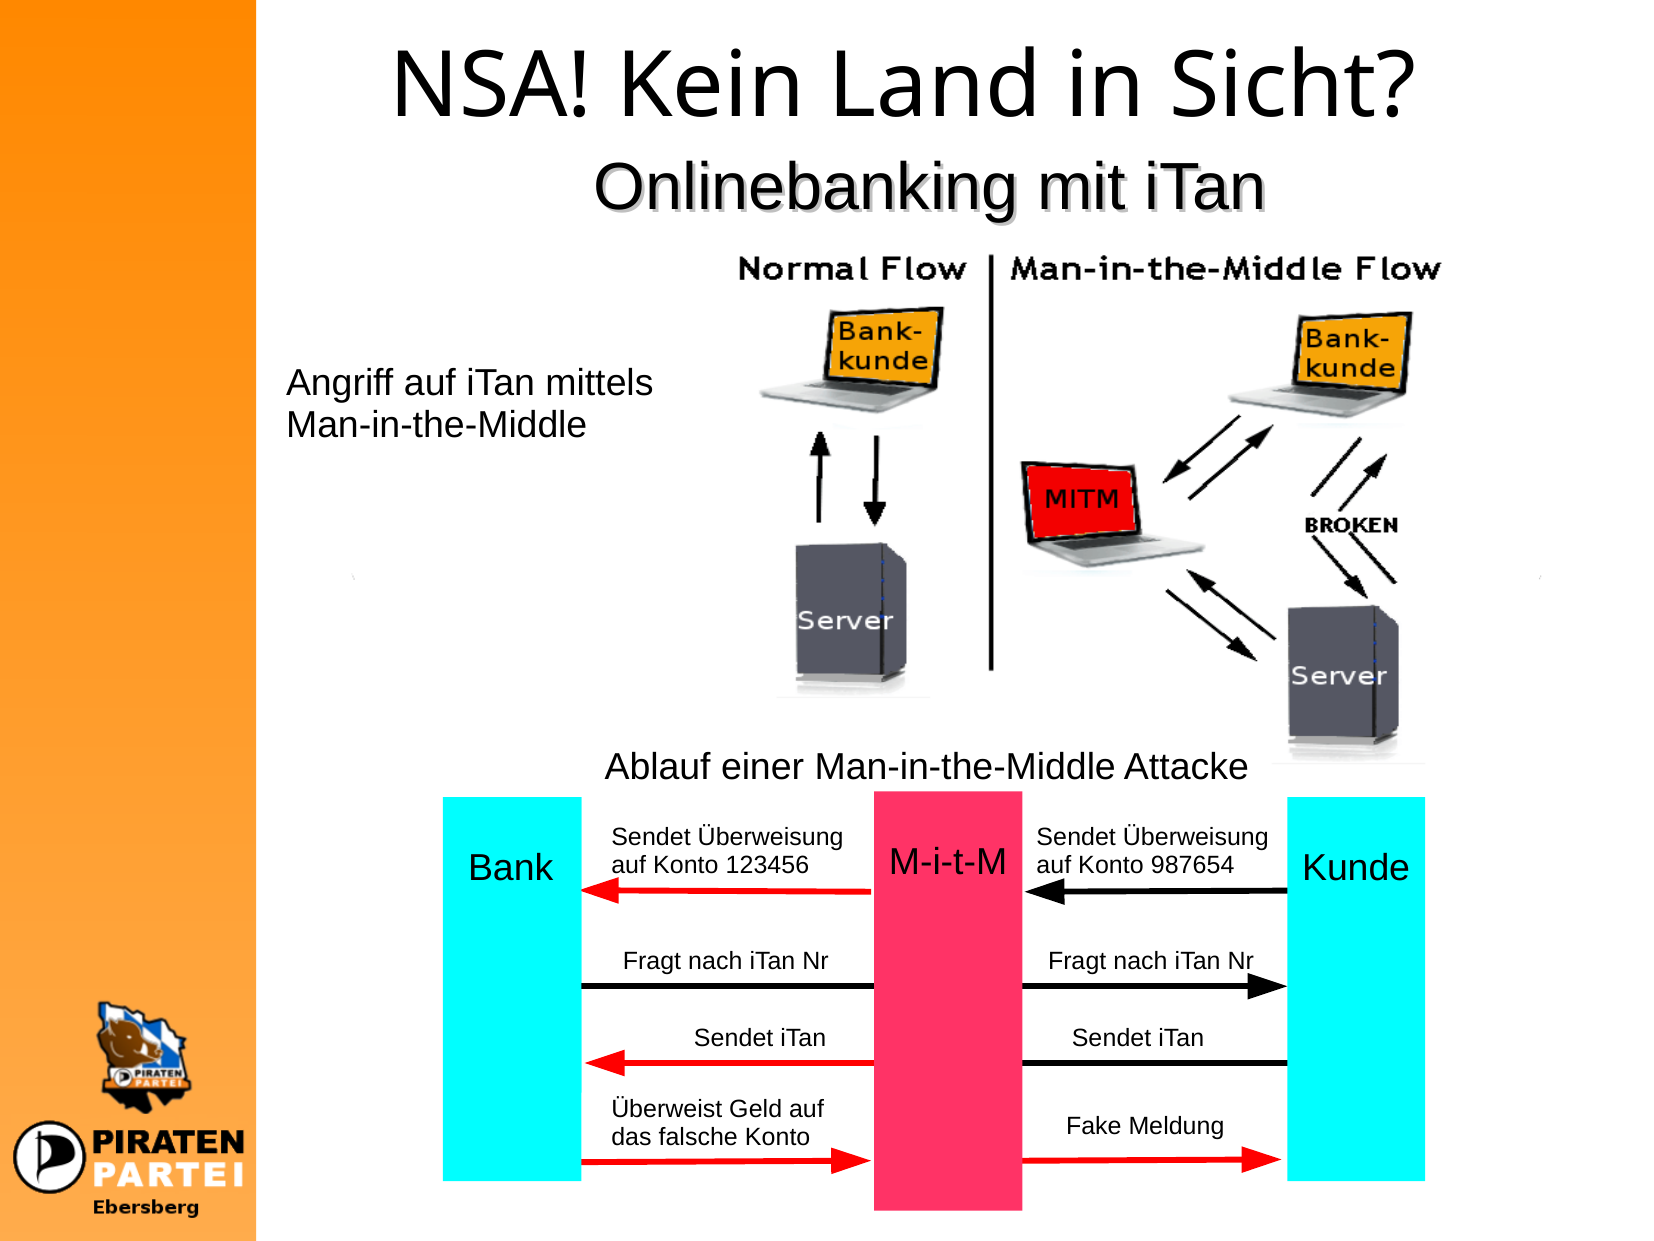

# NSA! Kein Land in Sicht?
Onlinebanking mit iTan
Angriff auf iTan mittels
Man-in-the-Middle
Ablauf einer Man-in-the-Middle Attacke
M-i-t-M
 Bank
Bank
Kunde
Sendet Überweisung
auf Konto 123456
Sendet Überweisung
auf Konto 987654
Fragt nach iTan Nr
Fragt nach iTan Nr
Sendet iTan
Sendet iTan
Überweist Geld auf
das falsche Konto
Fake Meldung